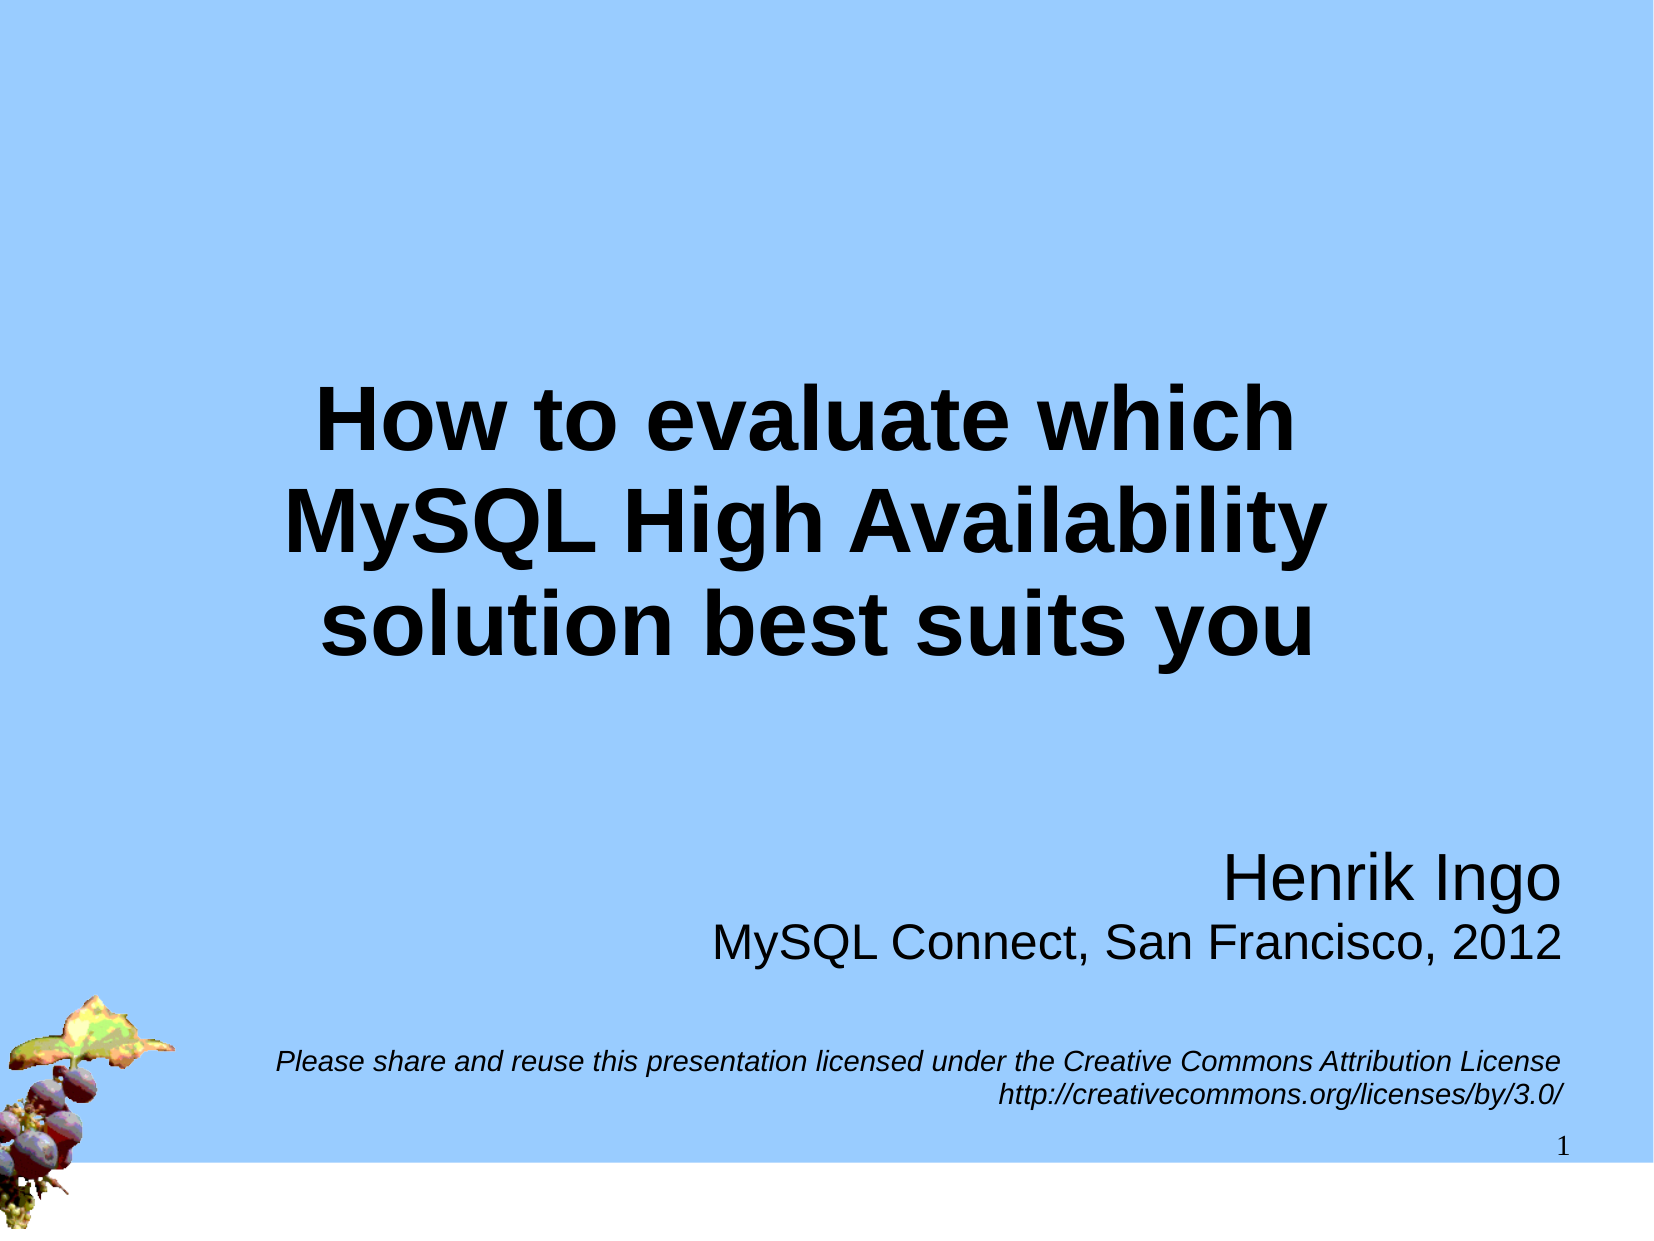

# How to evaluate which MySQL High Availability solution best suits you
Henrik Ingo
MySQL Connect, San Francisco, 2012
Please share and reuse this presentation licensed under the Creative Commons Attribution License
http://creativecommons.org/licenses/by/3.0/
1